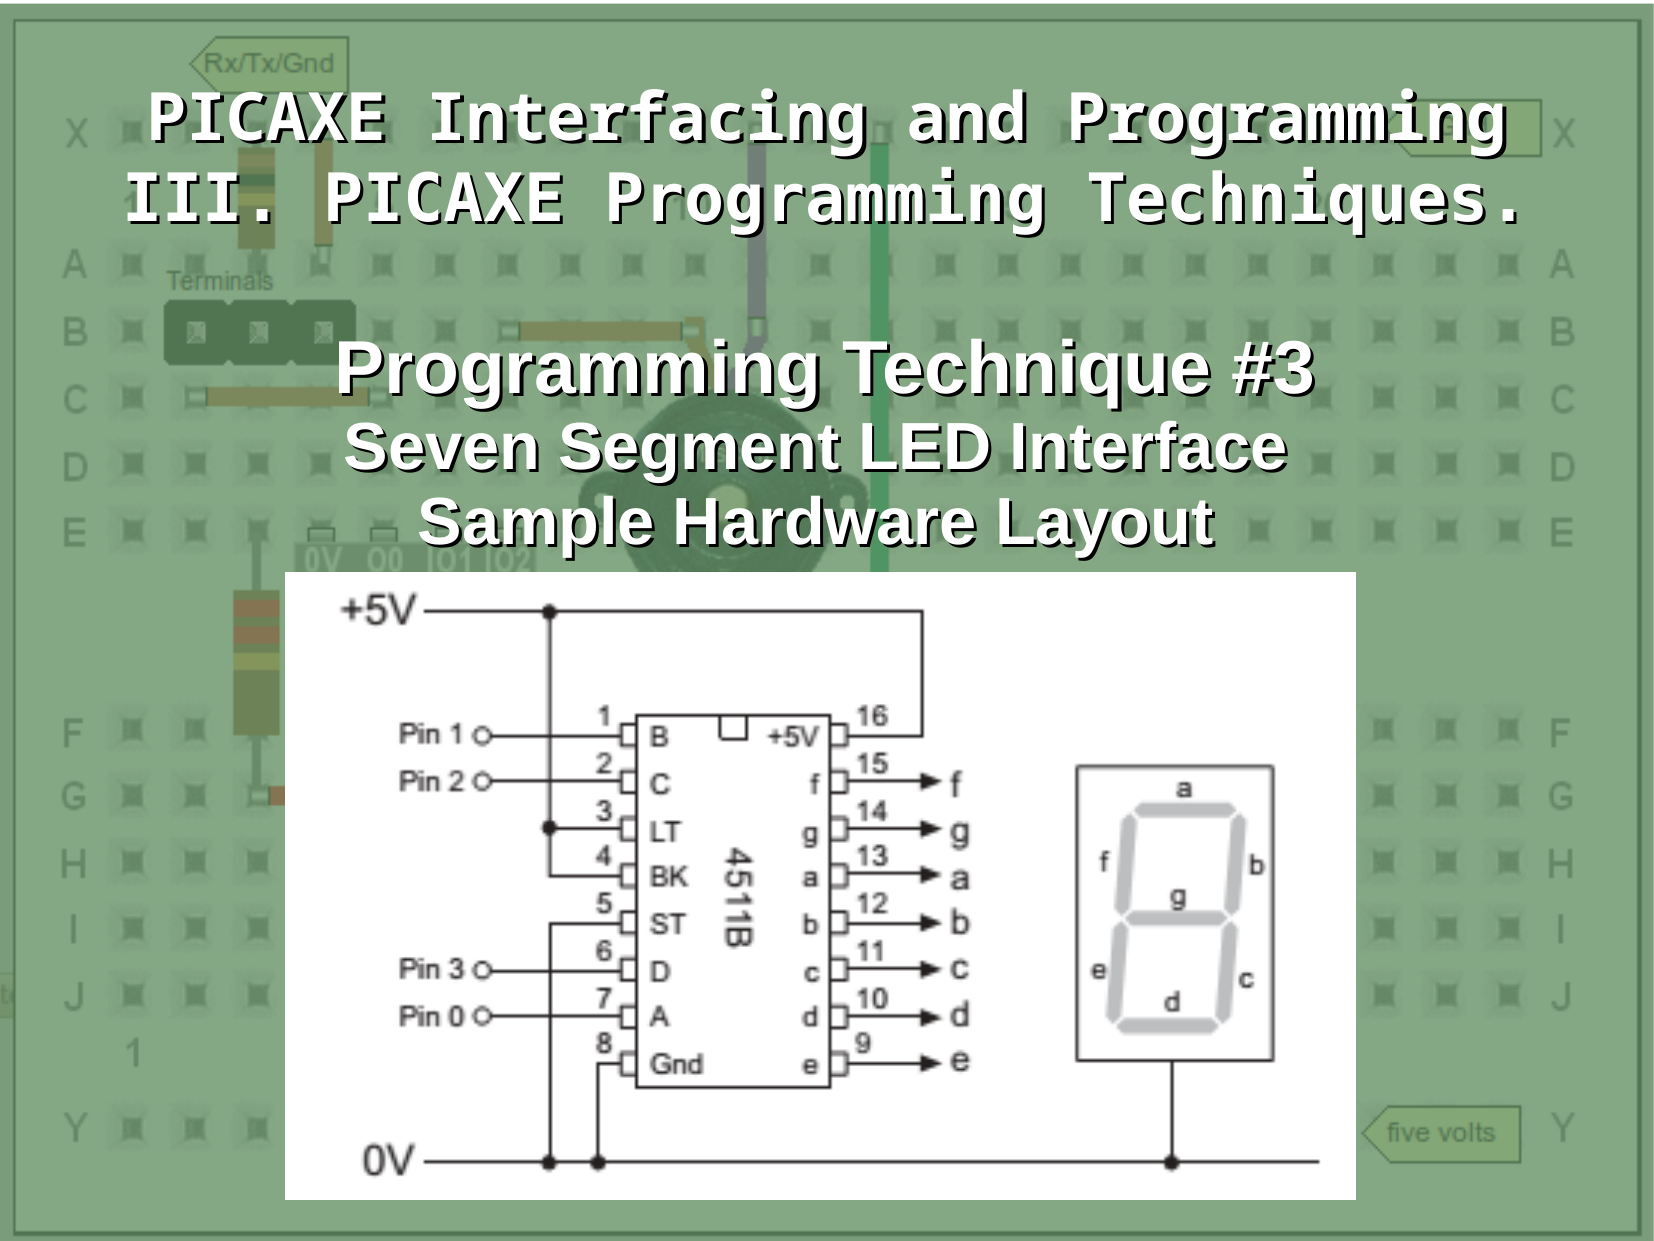

# PICAXE Interfacing and Programming III. PICAXE Programming Techniques.
 Programming Technique #3
Seven Segment LED Interface
Sample Hardware Layout